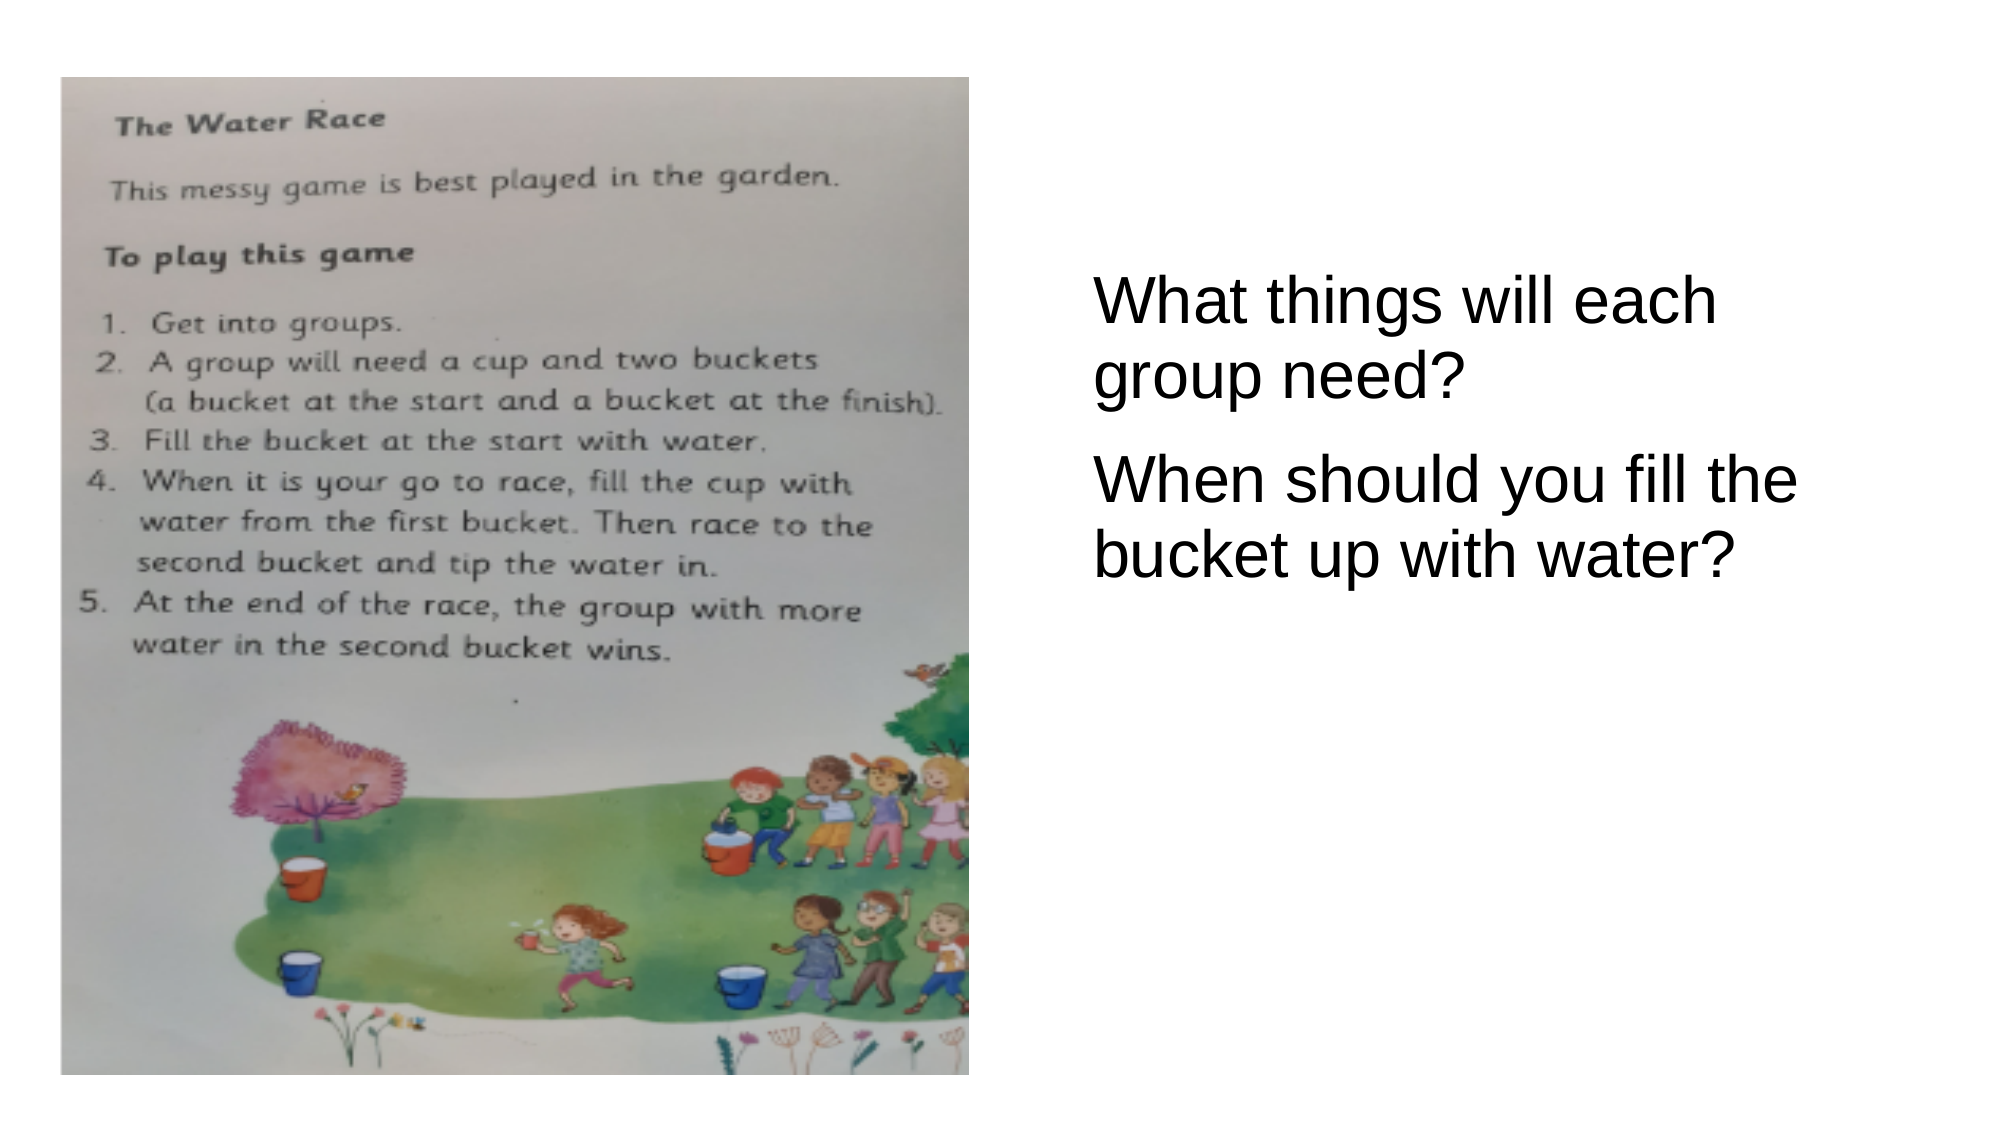

#
What things will each group need?
When should you fill the bucket up with water?